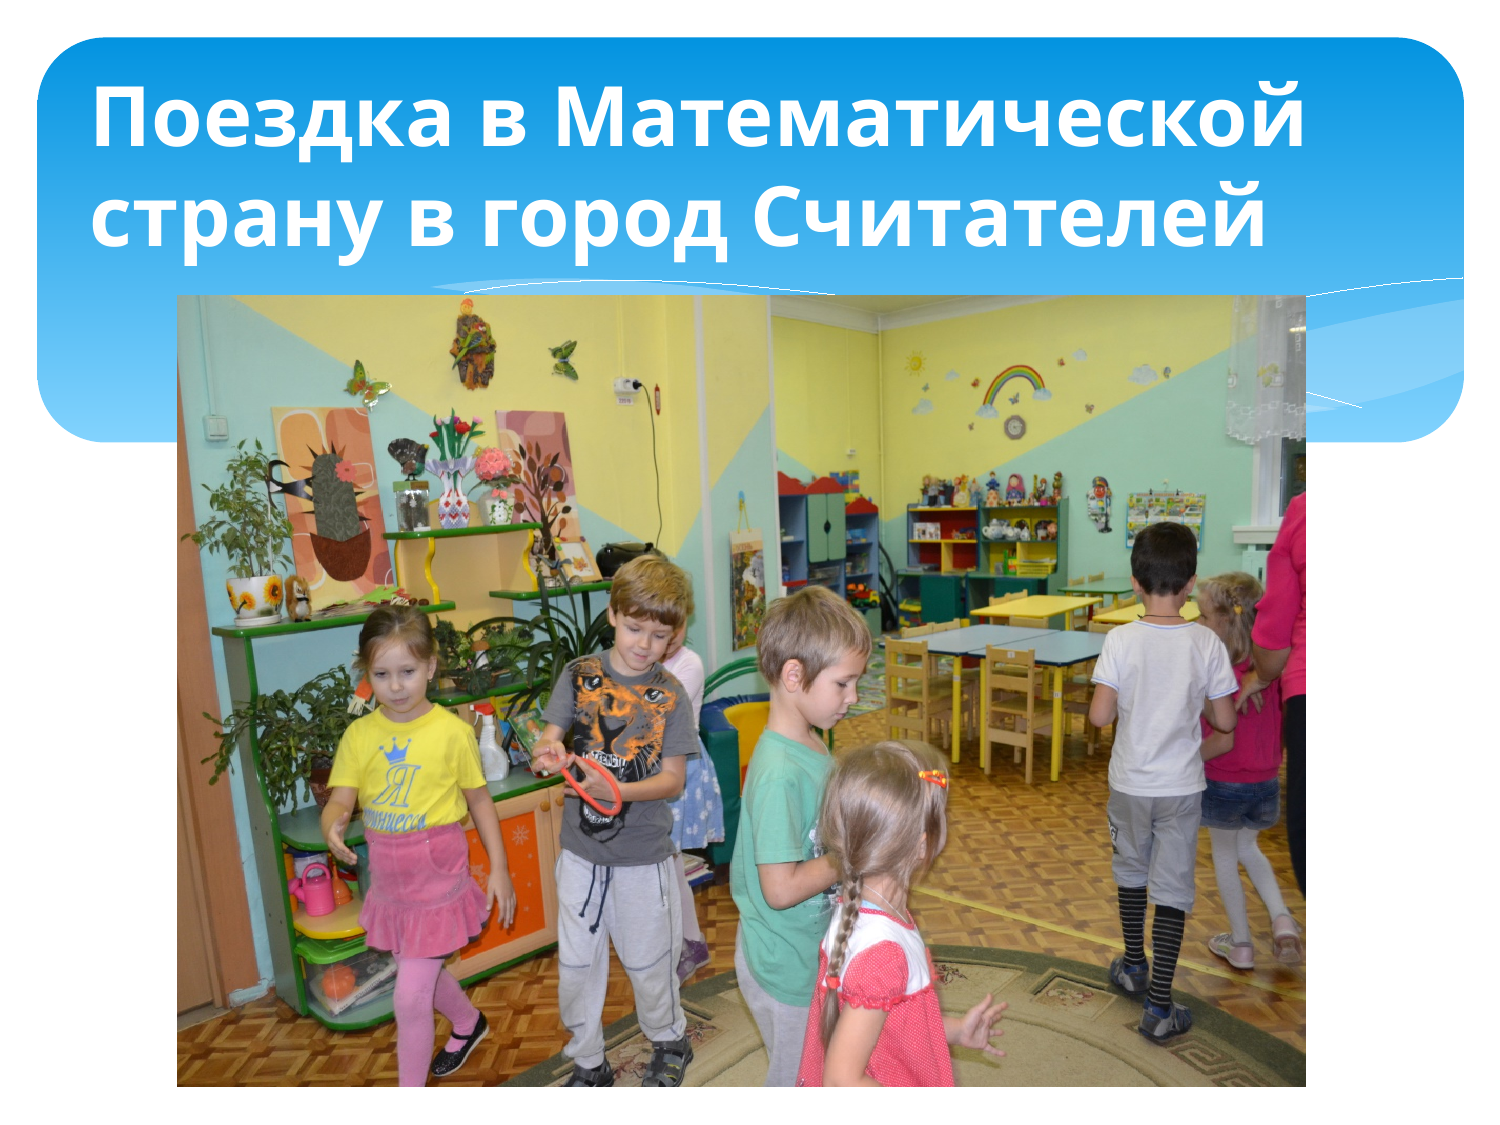

# Поездка в Математической страну в город Считателей